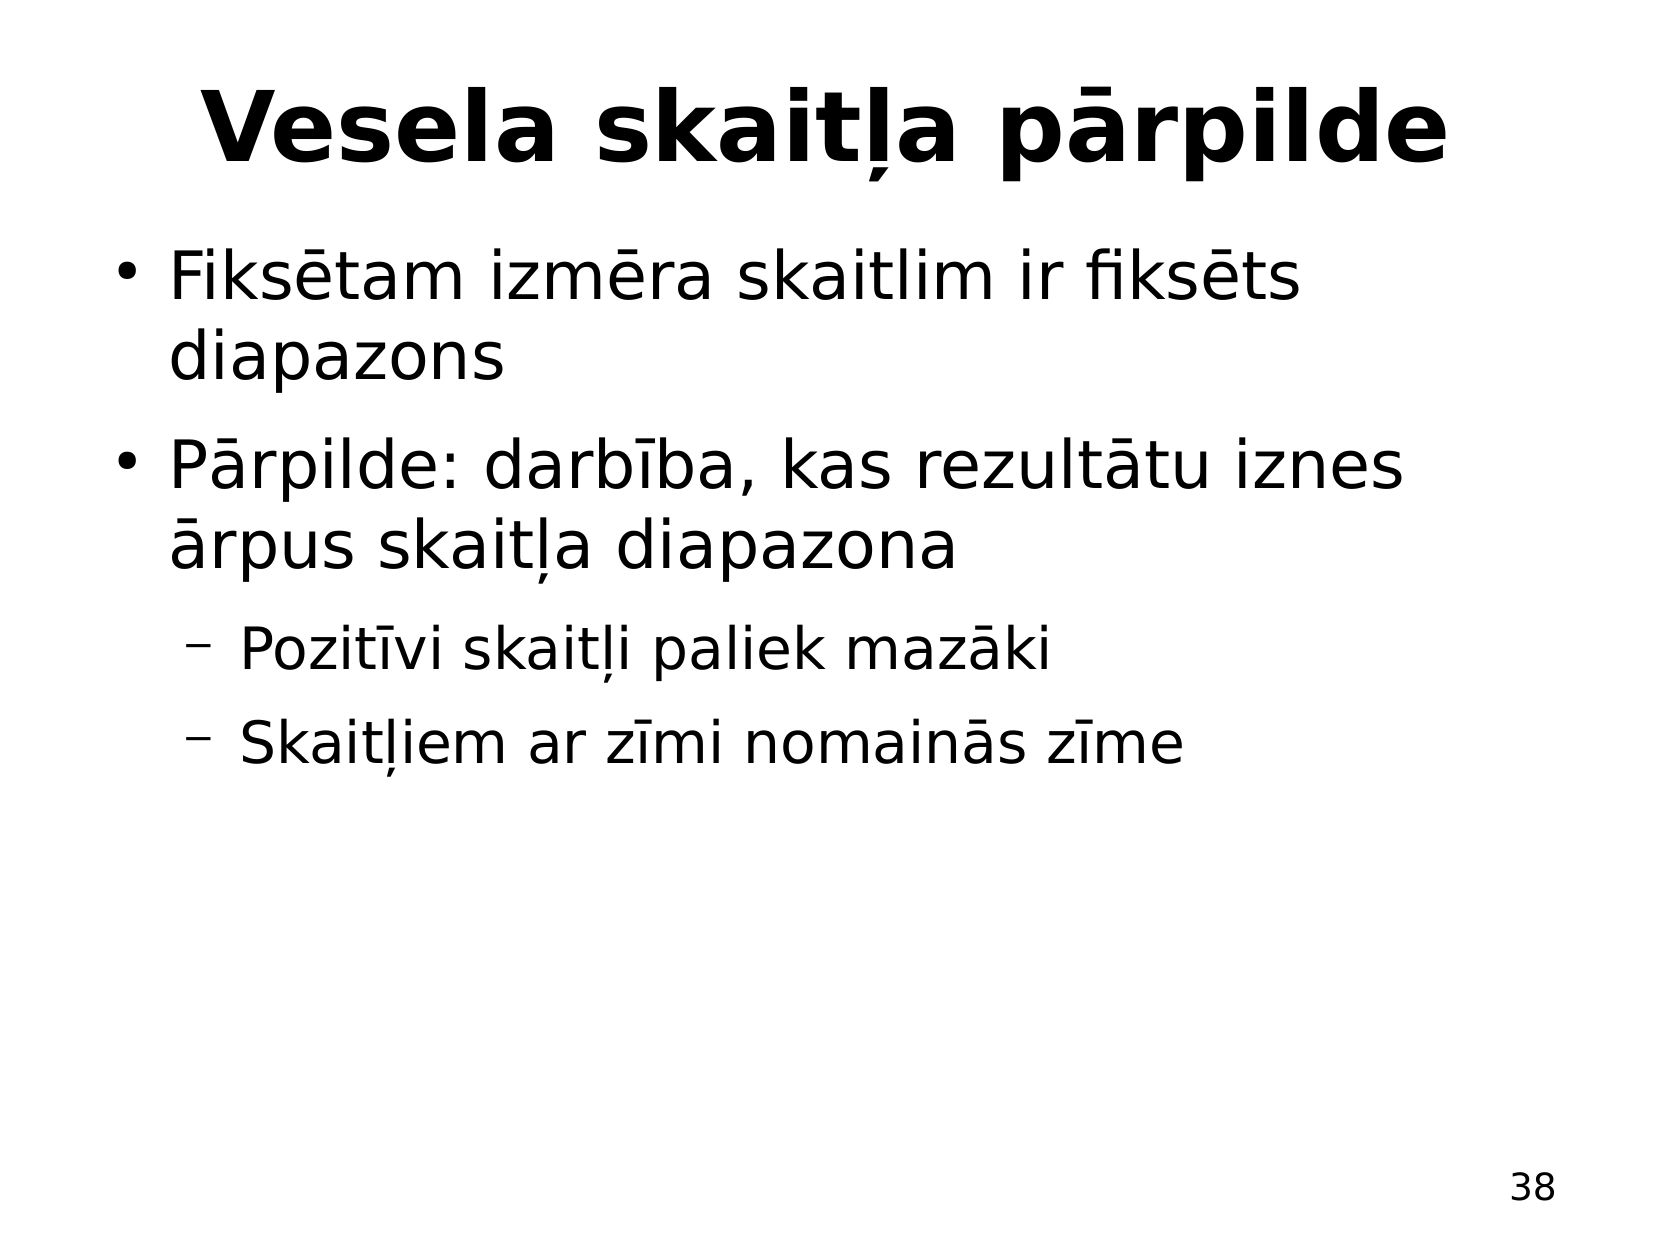

# Vesela skaitļa pārpilde
Fiksētam izmēra skaitlim ir fiksēts diapazons
Pārpilde: darbība, kas rezultātu iznes ārpus skaitļa diapazona
Pozitīvi skaitļi paliek mazāki
Skaitļiem ar zīmi nomainās zīme